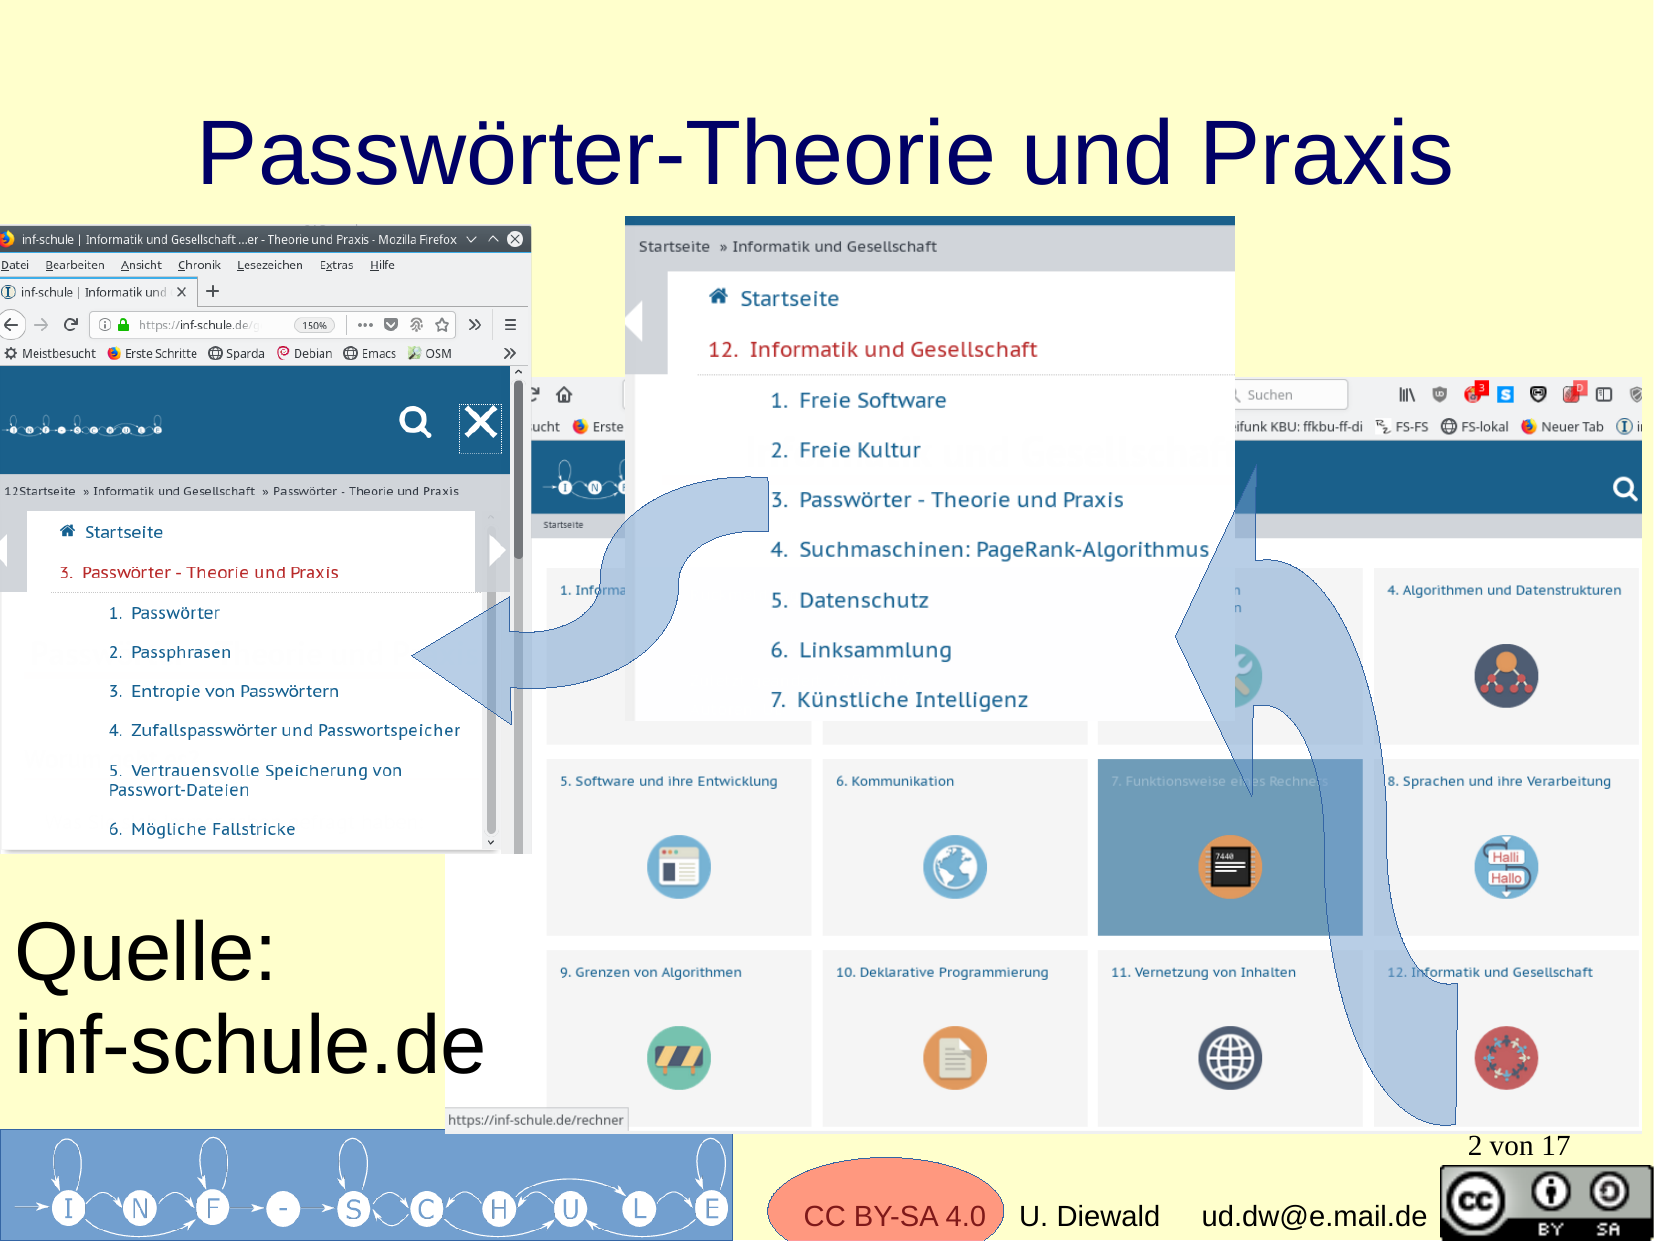

# Passwörter-Theorie und Praxis
Quelle:
inf-schule.de
2